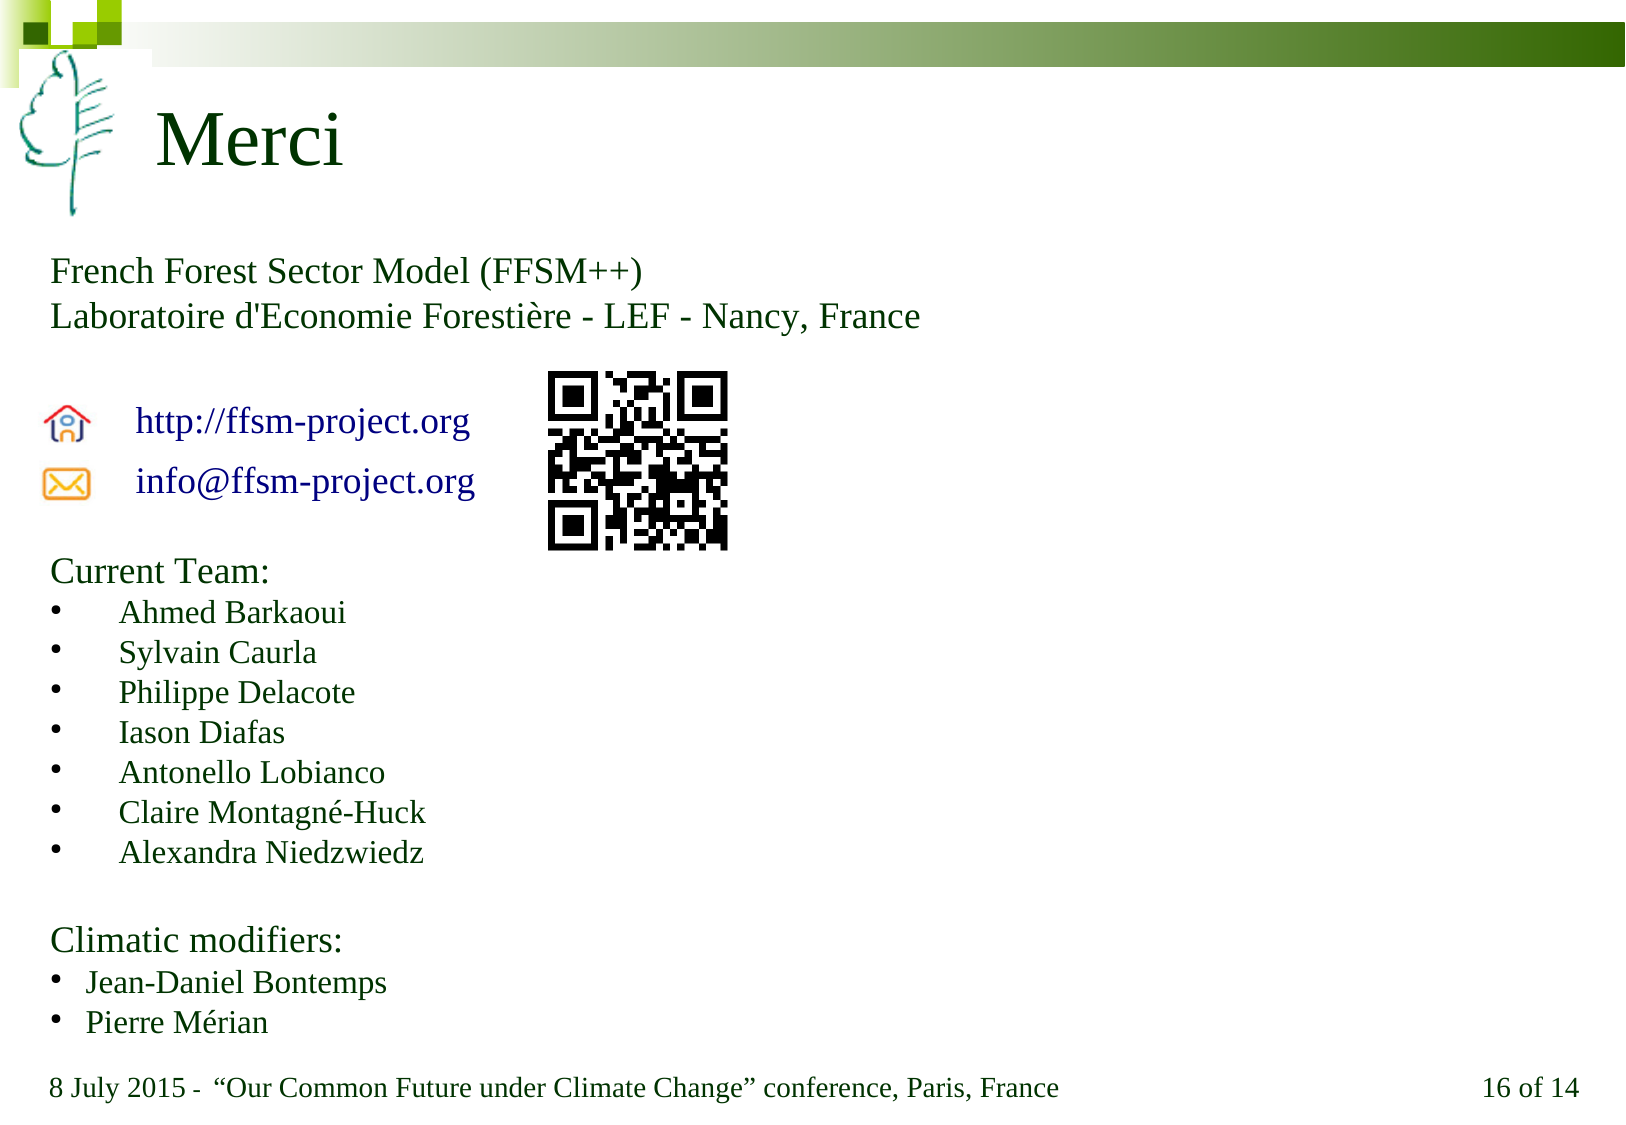

# Merci
French Forest Sector Model (FFSM++)
Laboratoire d'Economie Forestière - LEF - Nancy, France
 http://ffsm-project.org
 info@ffsm-project.org
Current Team:
 Ahmed Barkaoui
 Sylvain Caurla
 Philippe Delacote
 Iason Diafas
 Antonello Lobianco
 Claire Montagné-Huck
 Alexandra Niedzwiedz
Climatic modifiers:
Jean-Daniel Bontemps
Pierre Mérian